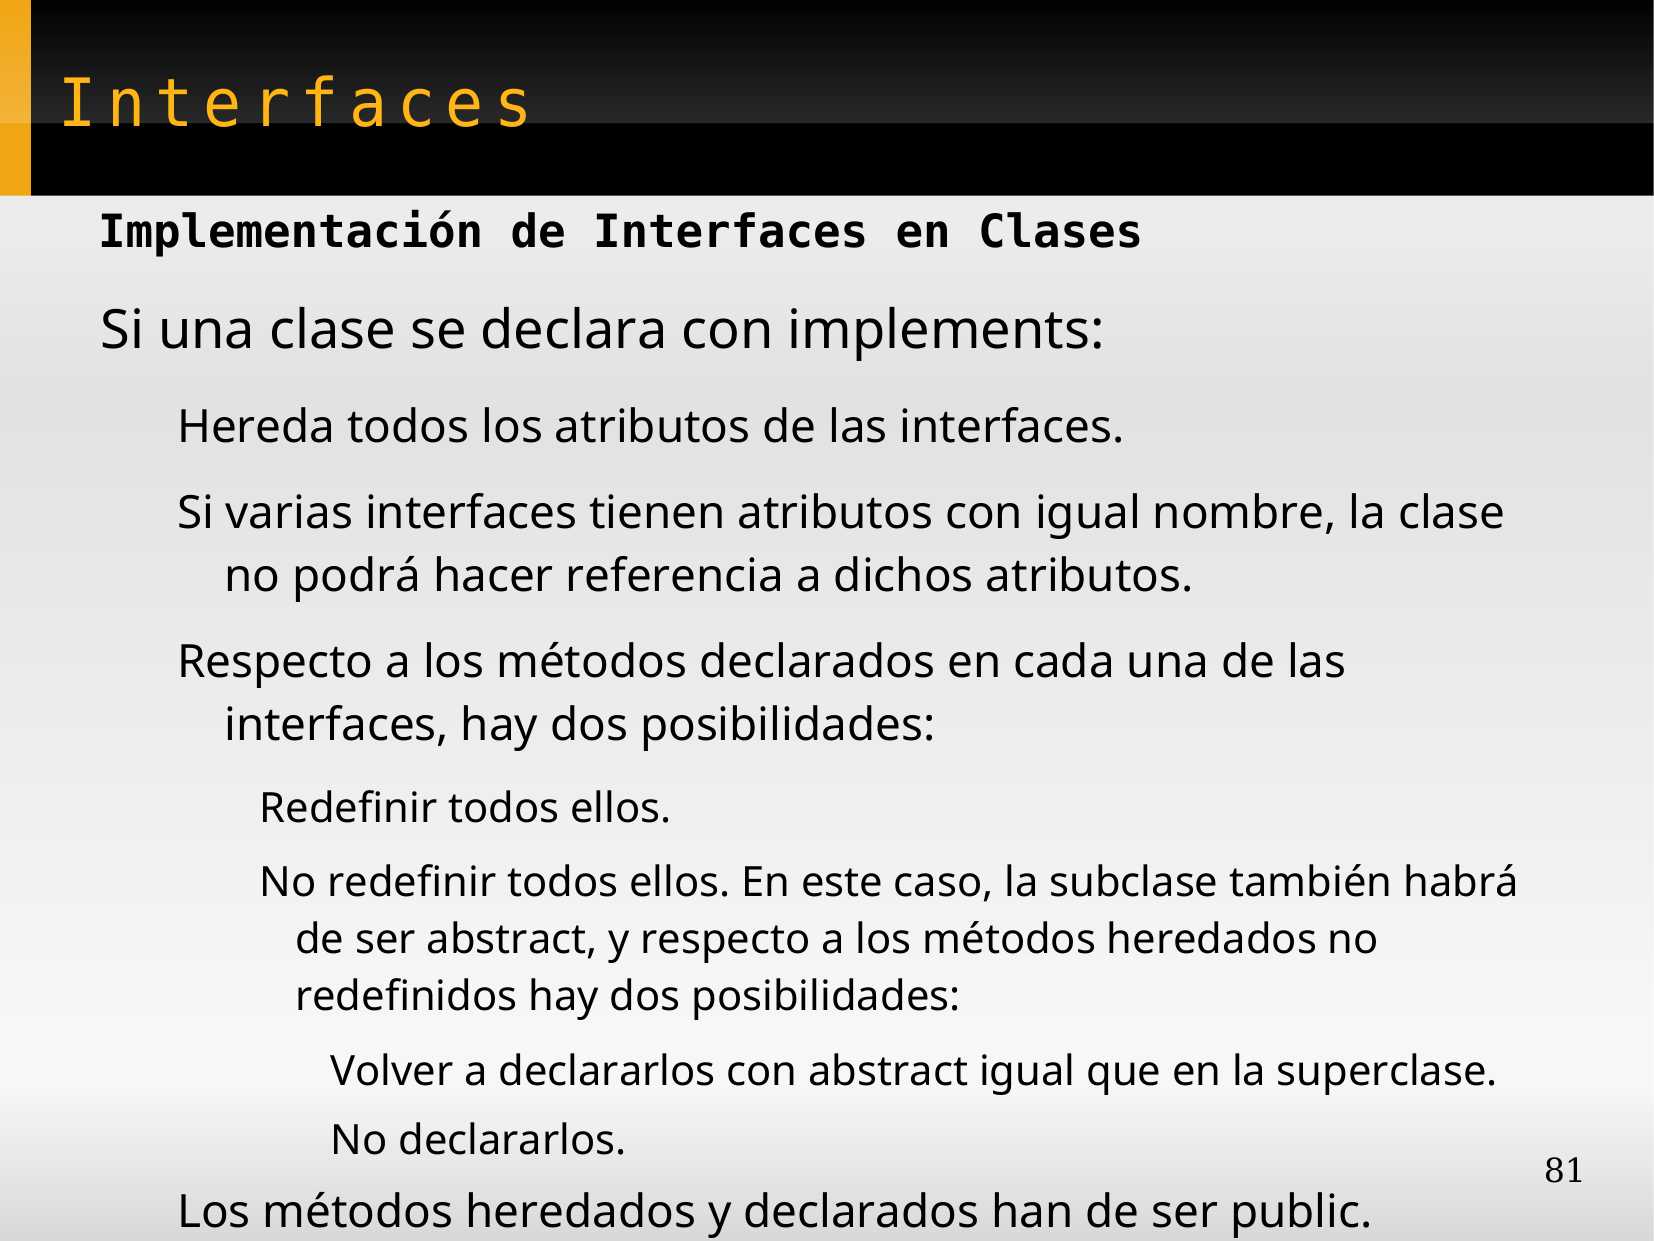

# Interfaces
Implementación de Interfaces en Clases
Si una clase se declara con implements:
Hereda todos los atributos de las interfaces.
Si varias interfaces tienen atributos con igual nombre, la clase no podrá hacer referencia a dichos atributos.
Respecto a los métodos declarados en cada una de las interfaces, hay dos posibilidades:
Redefinir todos ellos.
No redefinir todos ellos. En este caso, la subclase también habrá de ser abstract, y respecto a los métodos heredados no redefinidos hay dos posibilidades:
Volver a declararlos con abstract igual que en la superclase.
No declararlos.
Los métodos heredados y declarados han de ser public.
81